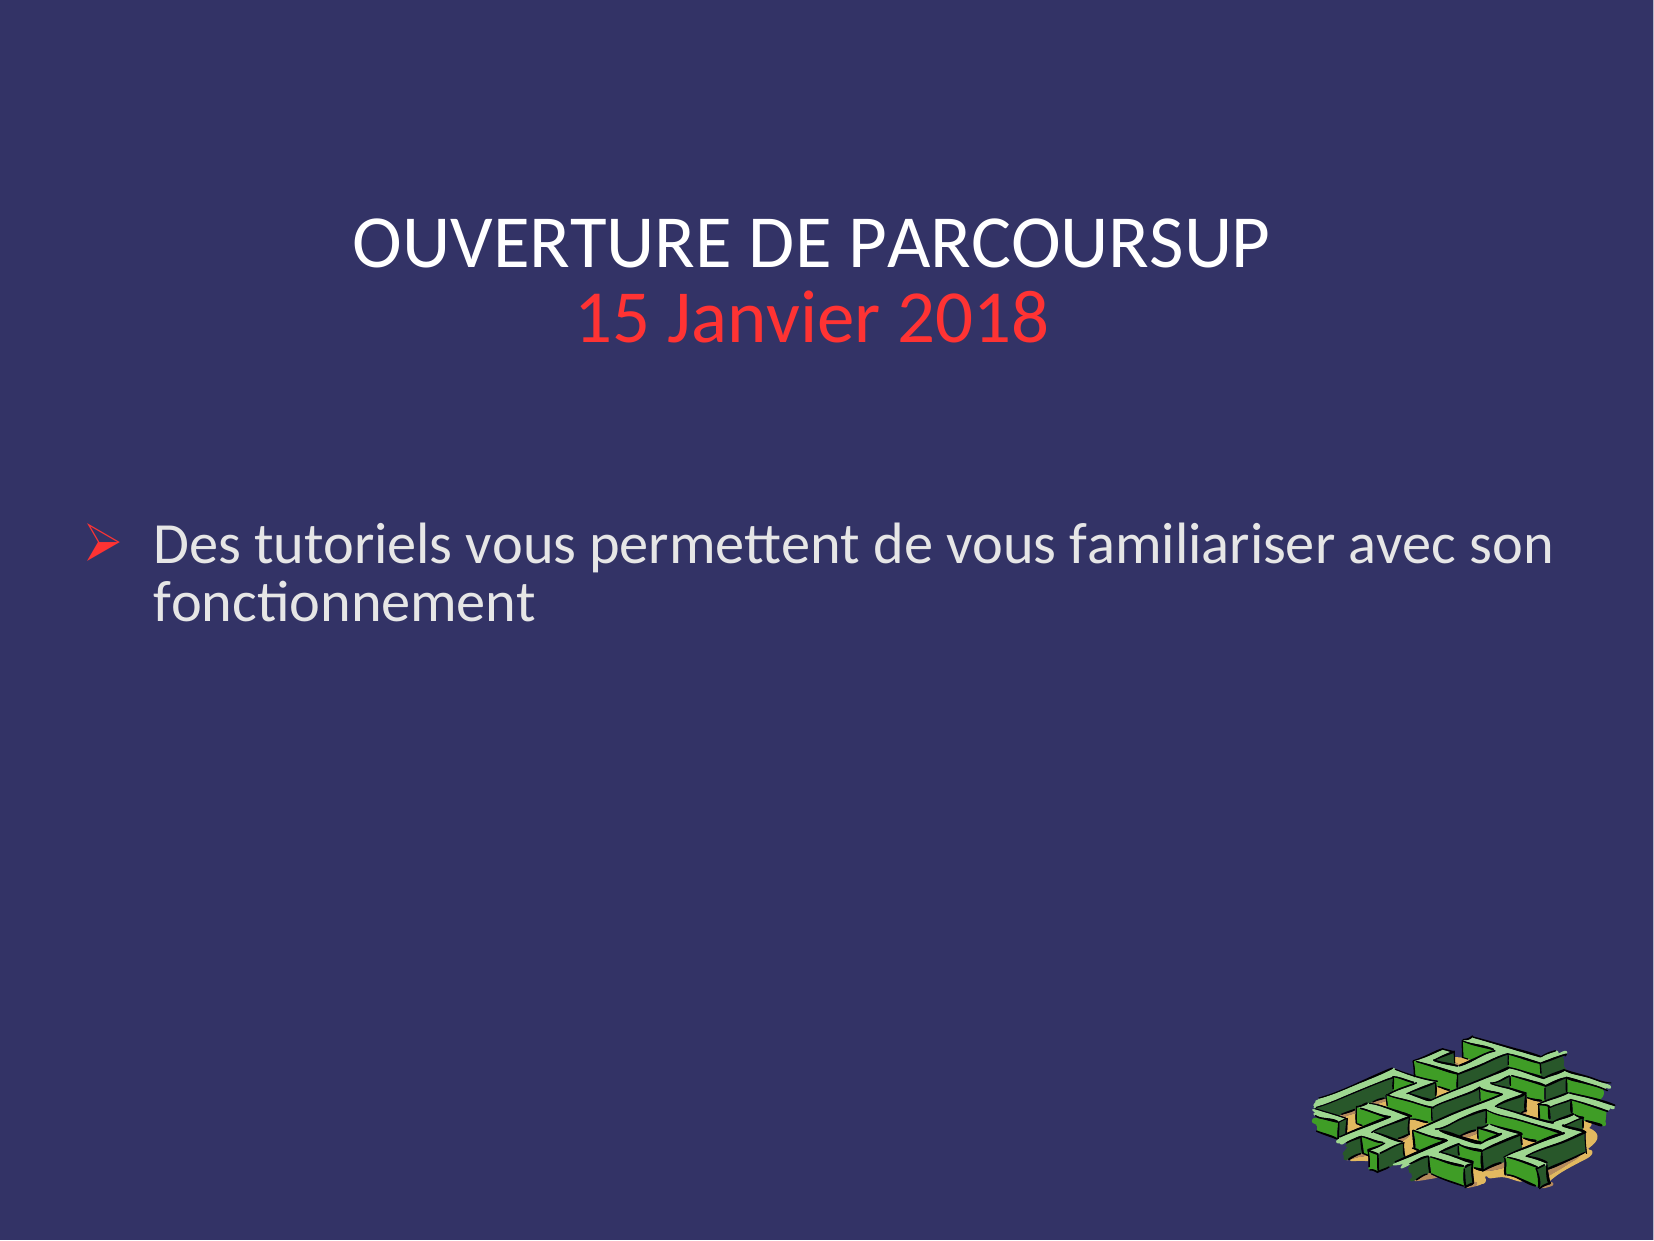

# OUVERTURE DE PARCOURSUP 15 Janvier 2018
Des tutoriels vous permettent de vous familiariser avec son fonctionnement